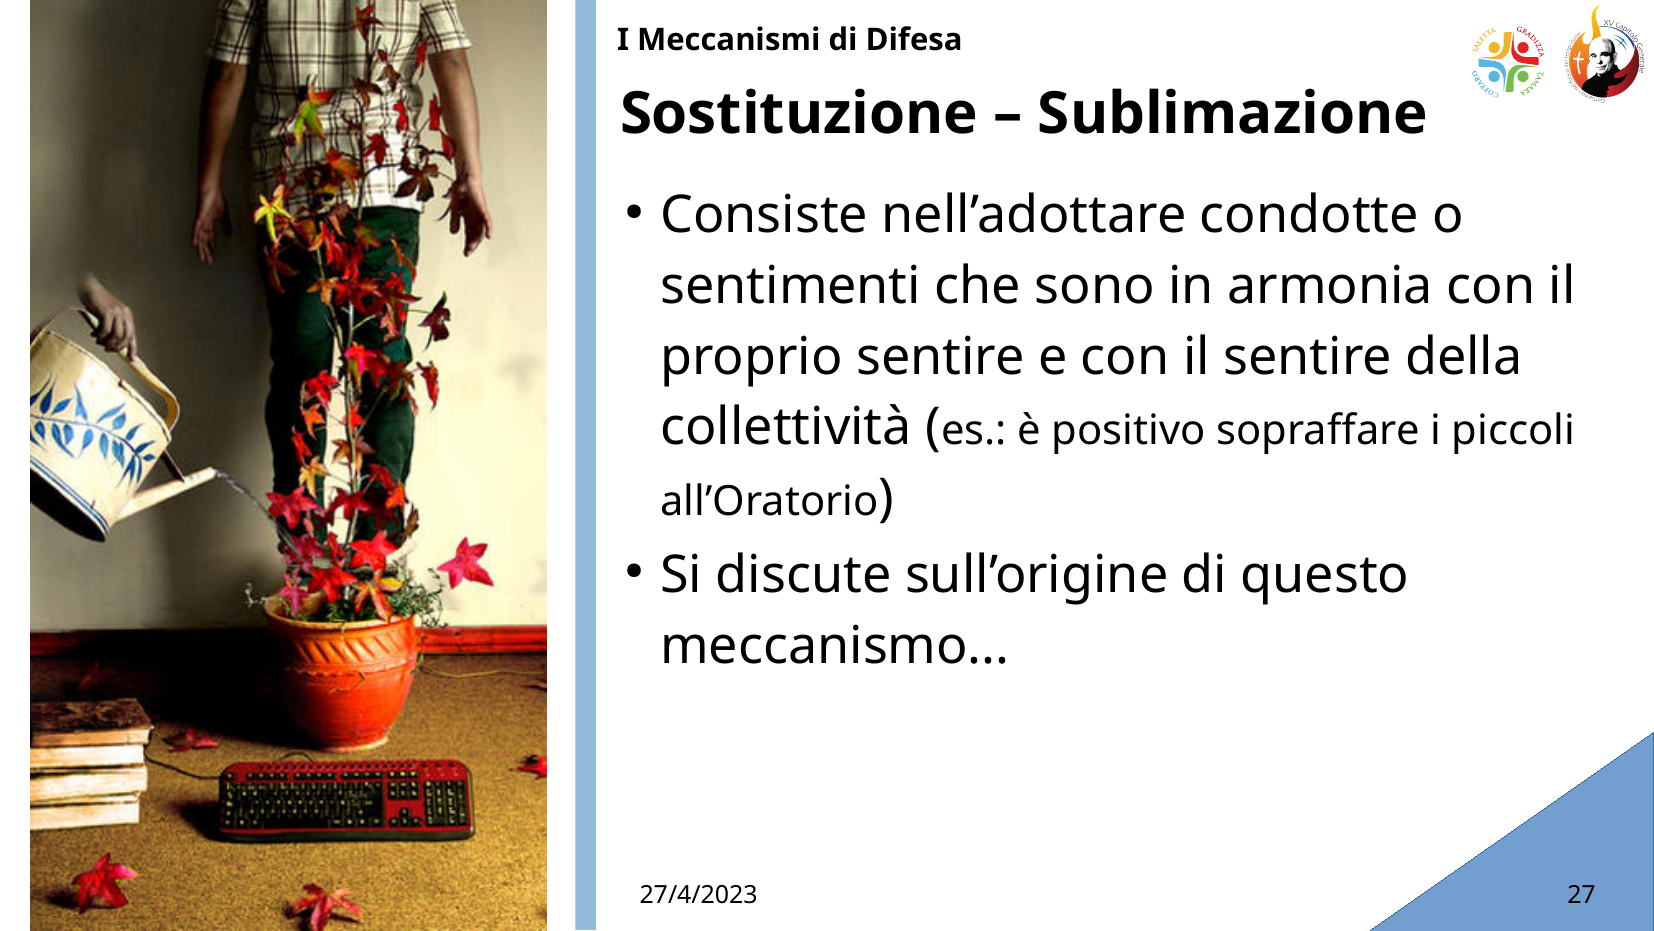

I Meccanismi di Difesa
Sostituzione – Sublimazione
# Consiste nell’adottare condotte o sentimenti che sono in armonia con il proprio sentire e con il sentire della collettività (es.: è positivo sopraffare i piccoli all’Oratorio)
Si discute sull’origine di questo meccanismo...